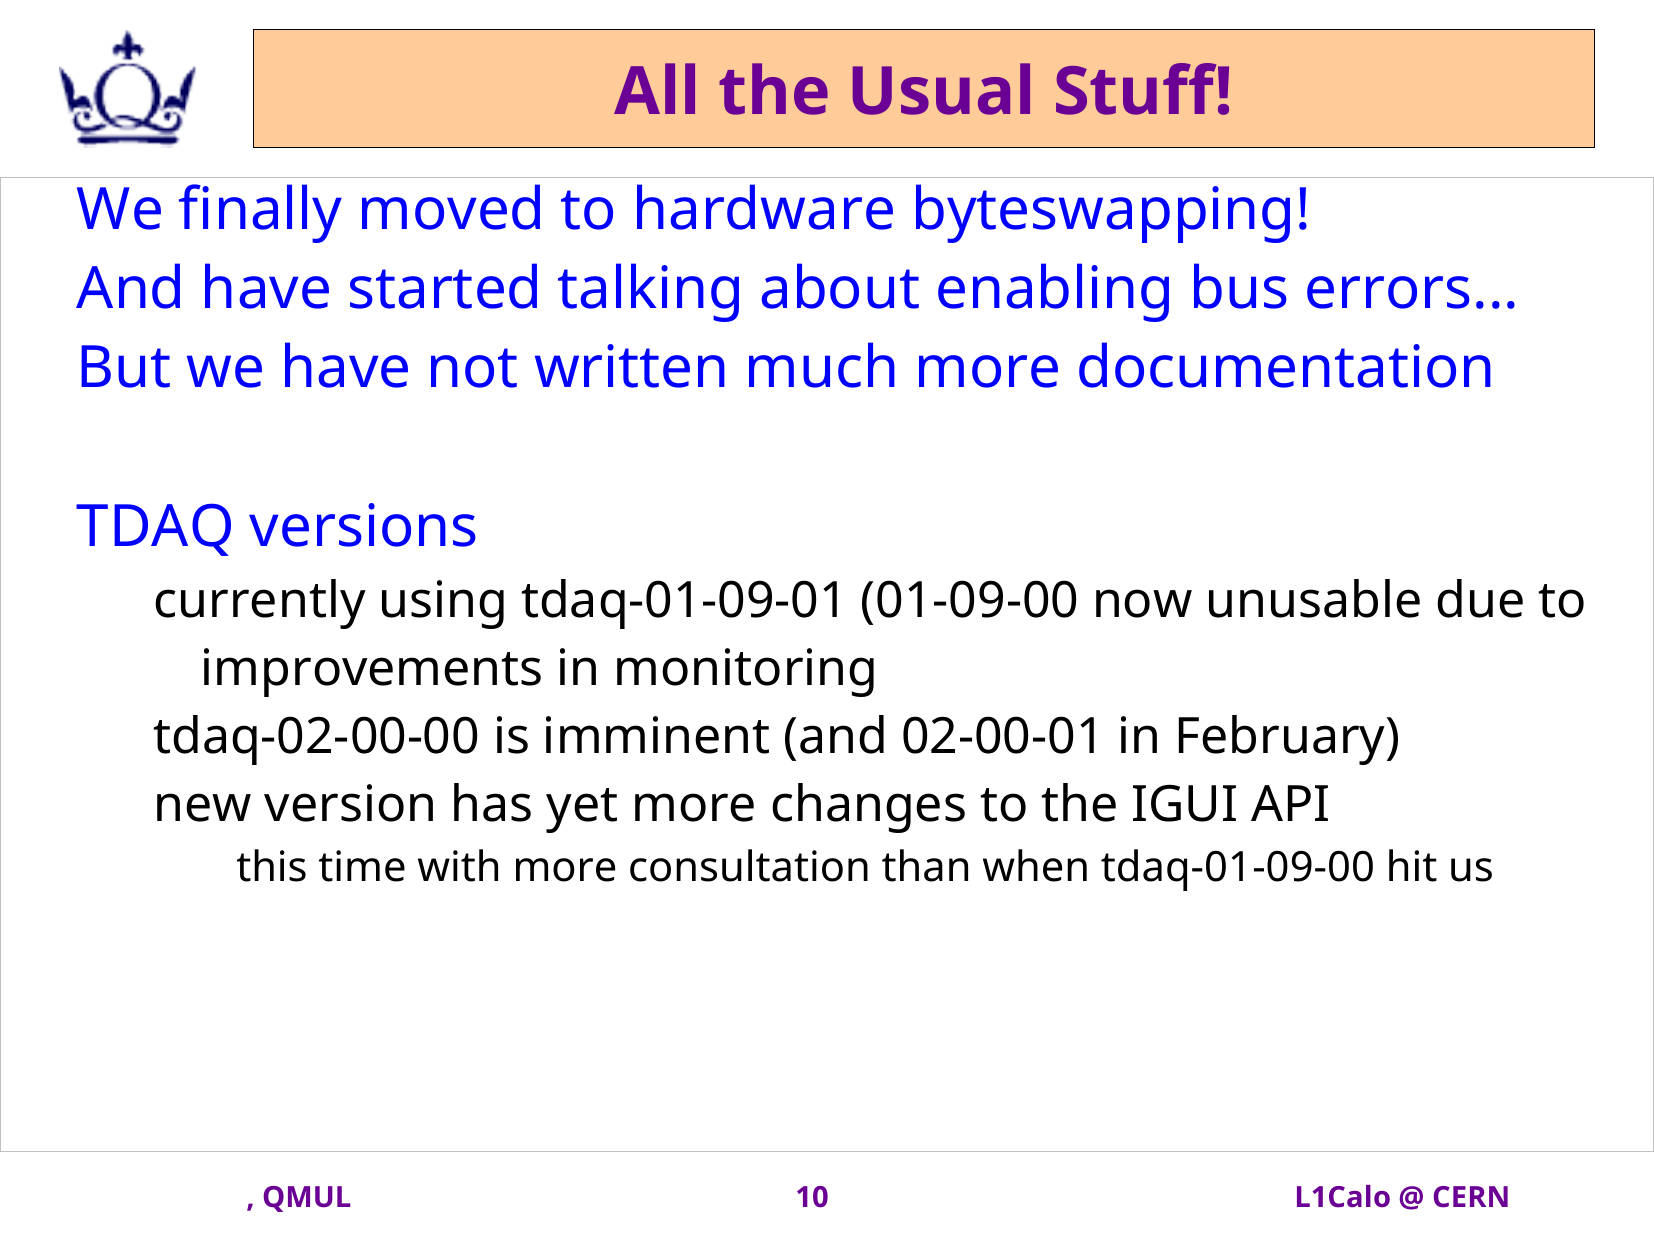

# All the Usual Stuff!
We finally moved to hardware byteswapping!
And have started talking about enabling bus errors...
But we have not written much more documentation
TDAQ versions
currently using tdaq-01-09-01 (01-09-00 now unusable due to improvements in monitoring
tdaq-02-00-00 is imminent (and 02-00-01 in February)
new version has yet more changes to the IGUI API
this time with more consultation than when tdaq-01-09-00 hit us